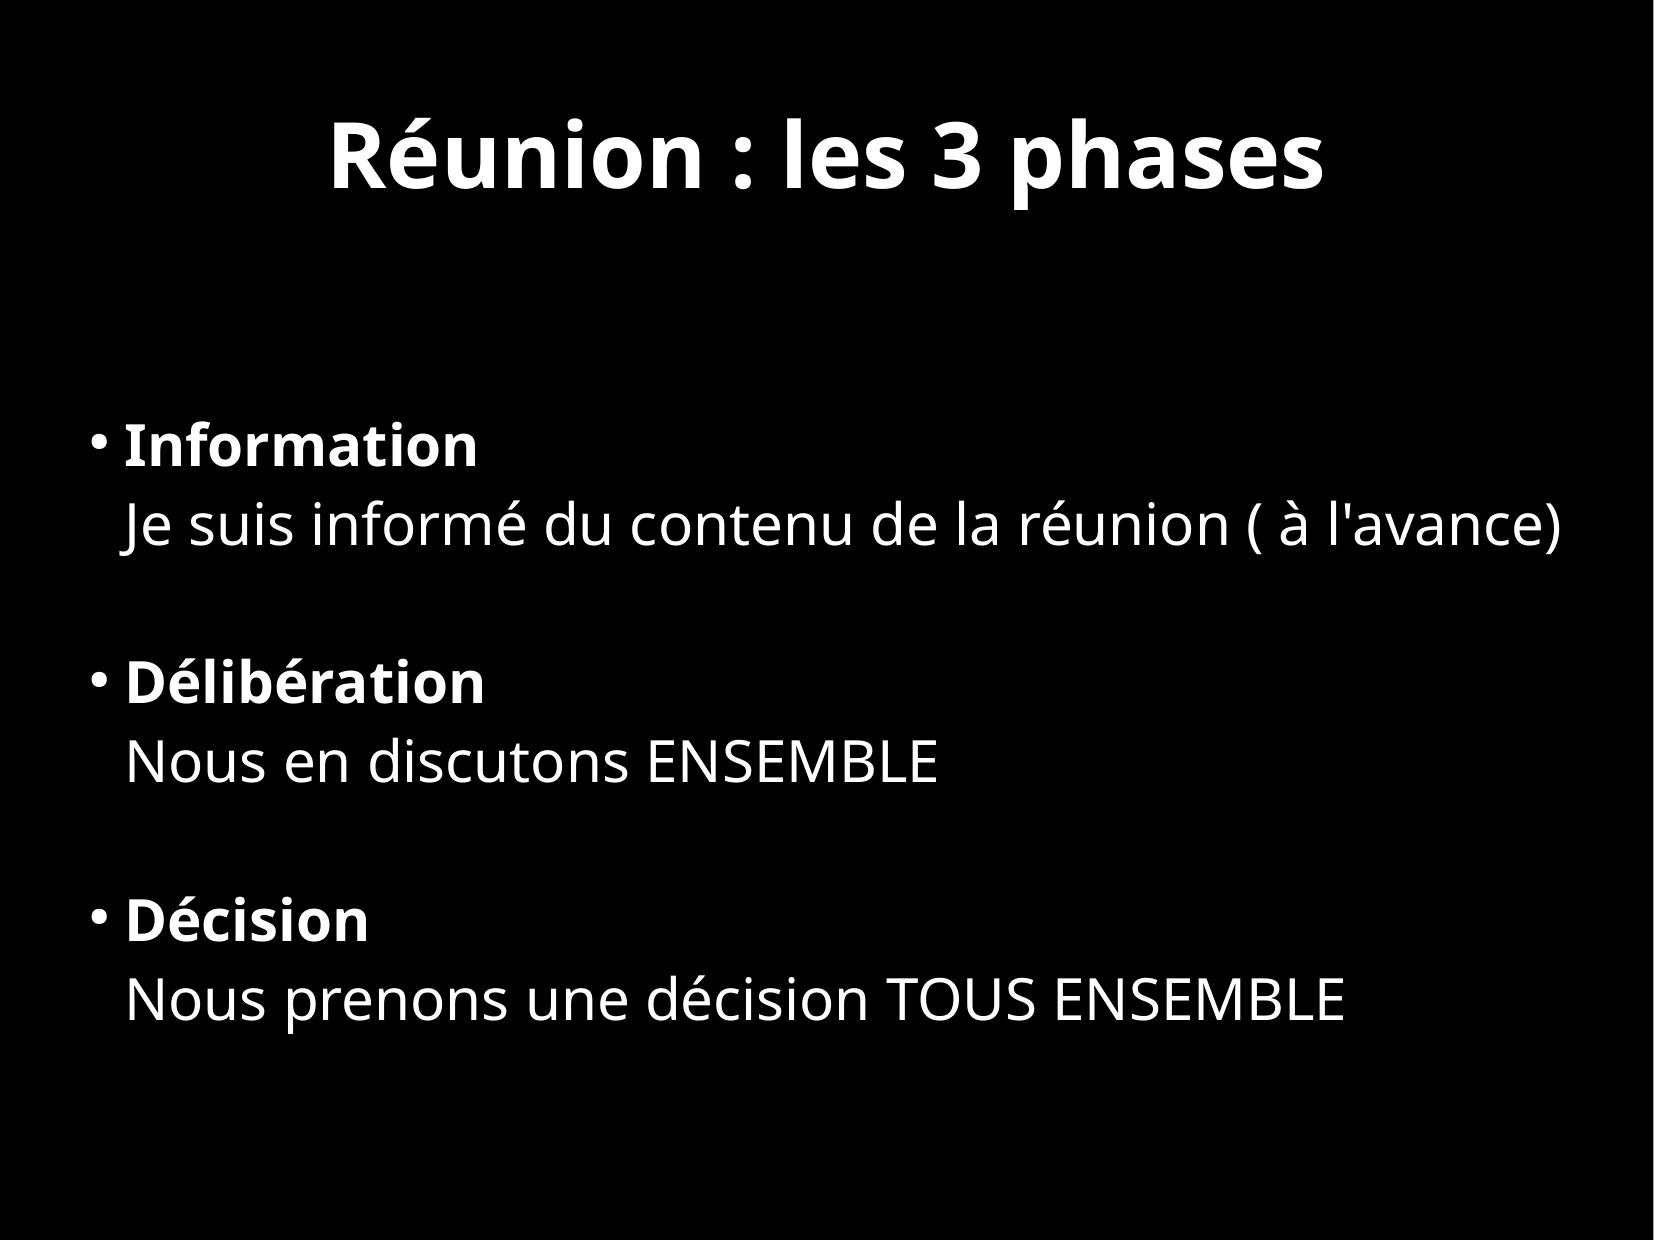

# Réunion : les 3 phases
Information
Je suis informé du contenu de la réunion ( à l'avance)
Délibération
Nous en discutons ENSEMBLE
Décision
Nous prenons une décision TOUS ENSEMBLE